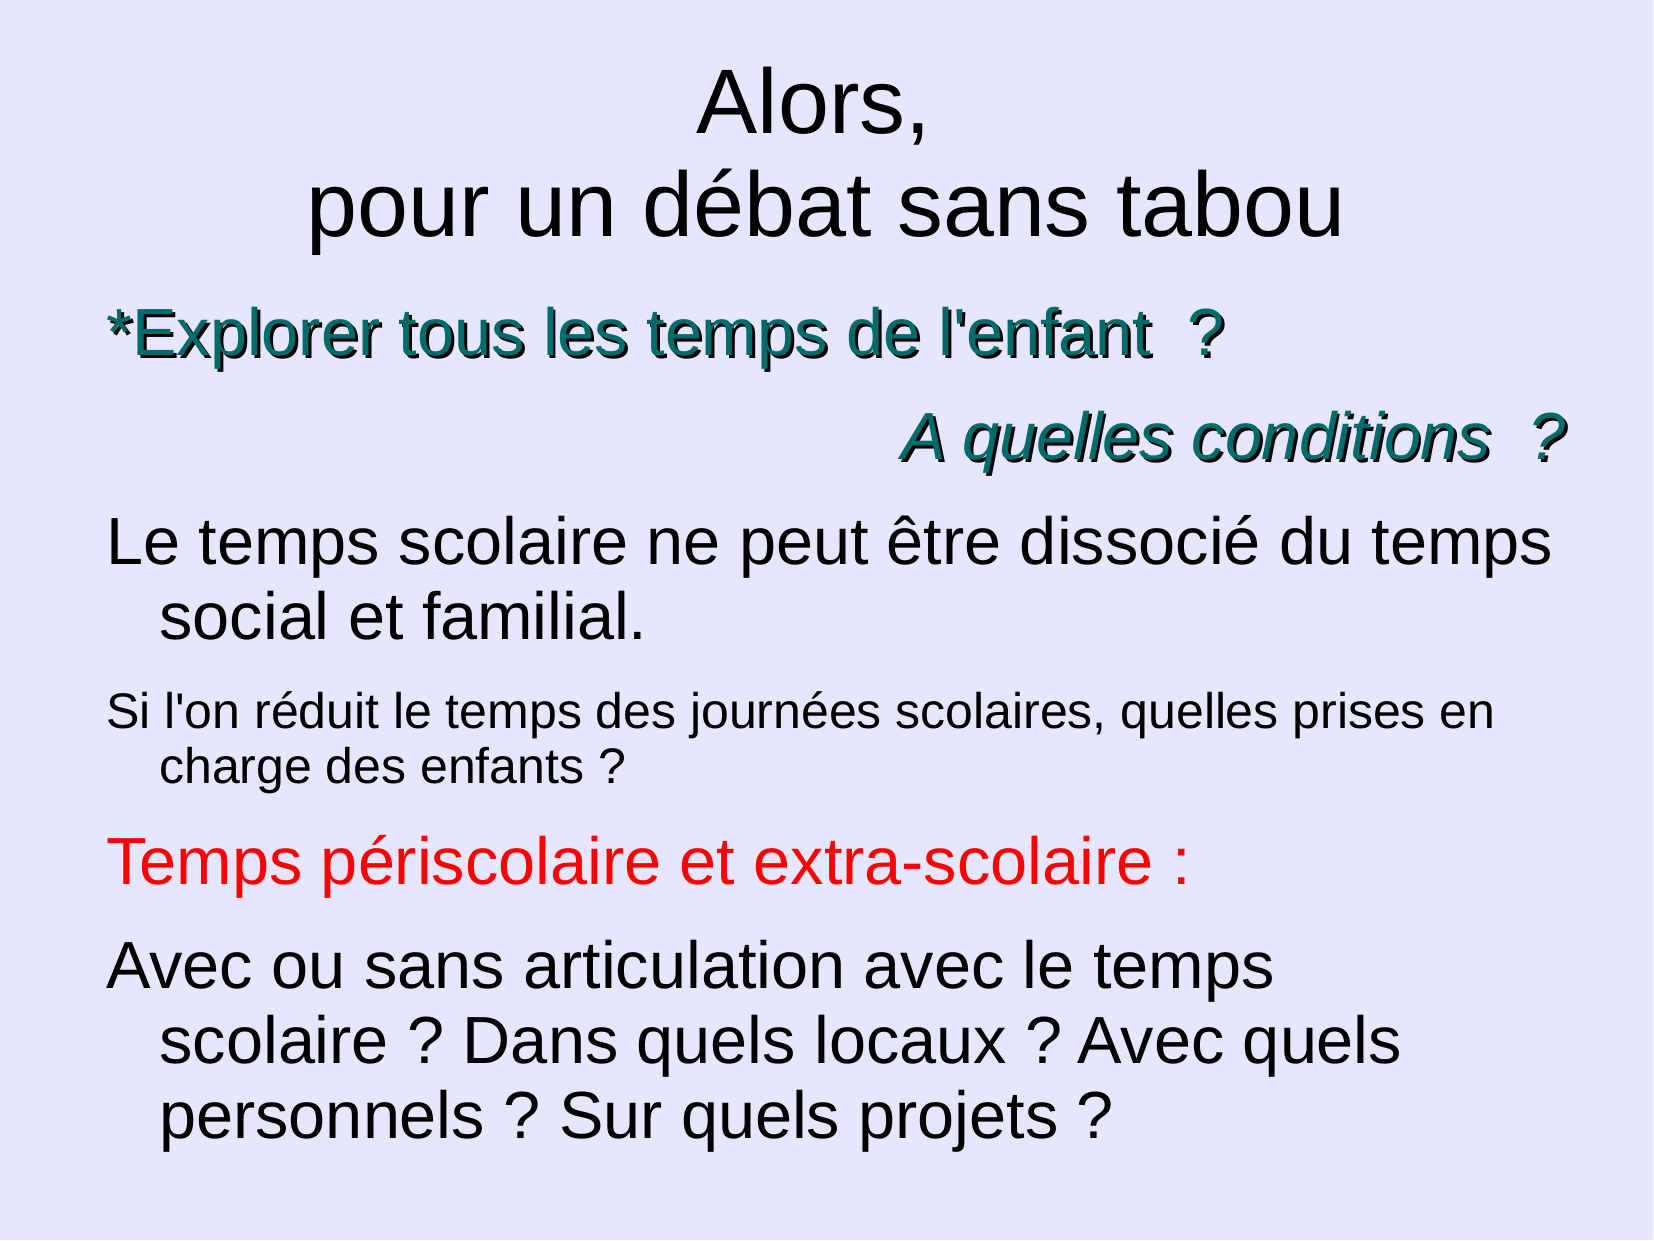

# Alors, pour un débat sans tabou
*Explorer tous les temps de l'enfant ?
 A quelles conditions ?
Le temps scolaire ne peut être dissocié du temps social et familial.
Si l'on réduit le temps des journées scolaires, quelles prises en charge des enfants ?
Temps périscolaire et extra-scolaire :
Avec ou sans articulation avec le temps scolaire ? Dans quels locaux ? Avec quels personnels ? Sur quels projets ?